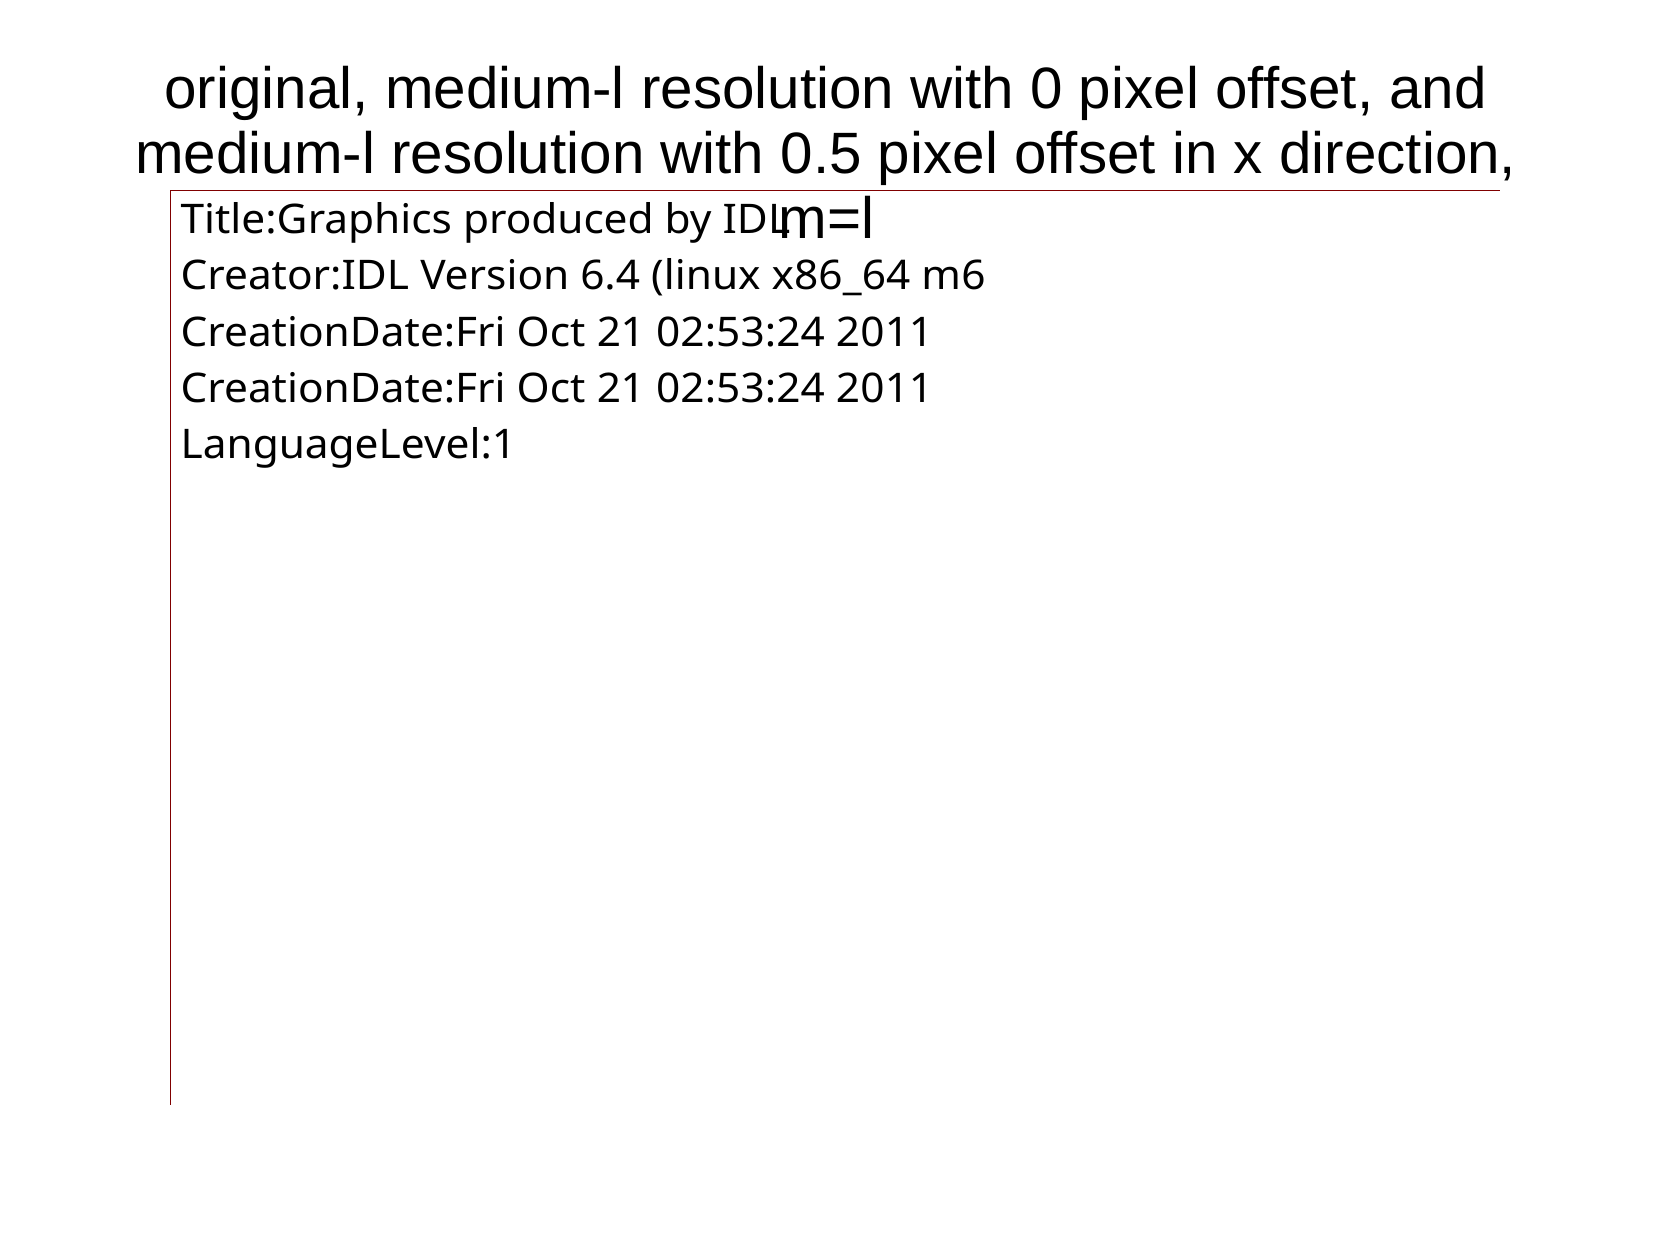

# original, medium-l resolution with 0 pixel offset, and medium-l resolution with 0.5 pixel offset in x direction, m=l